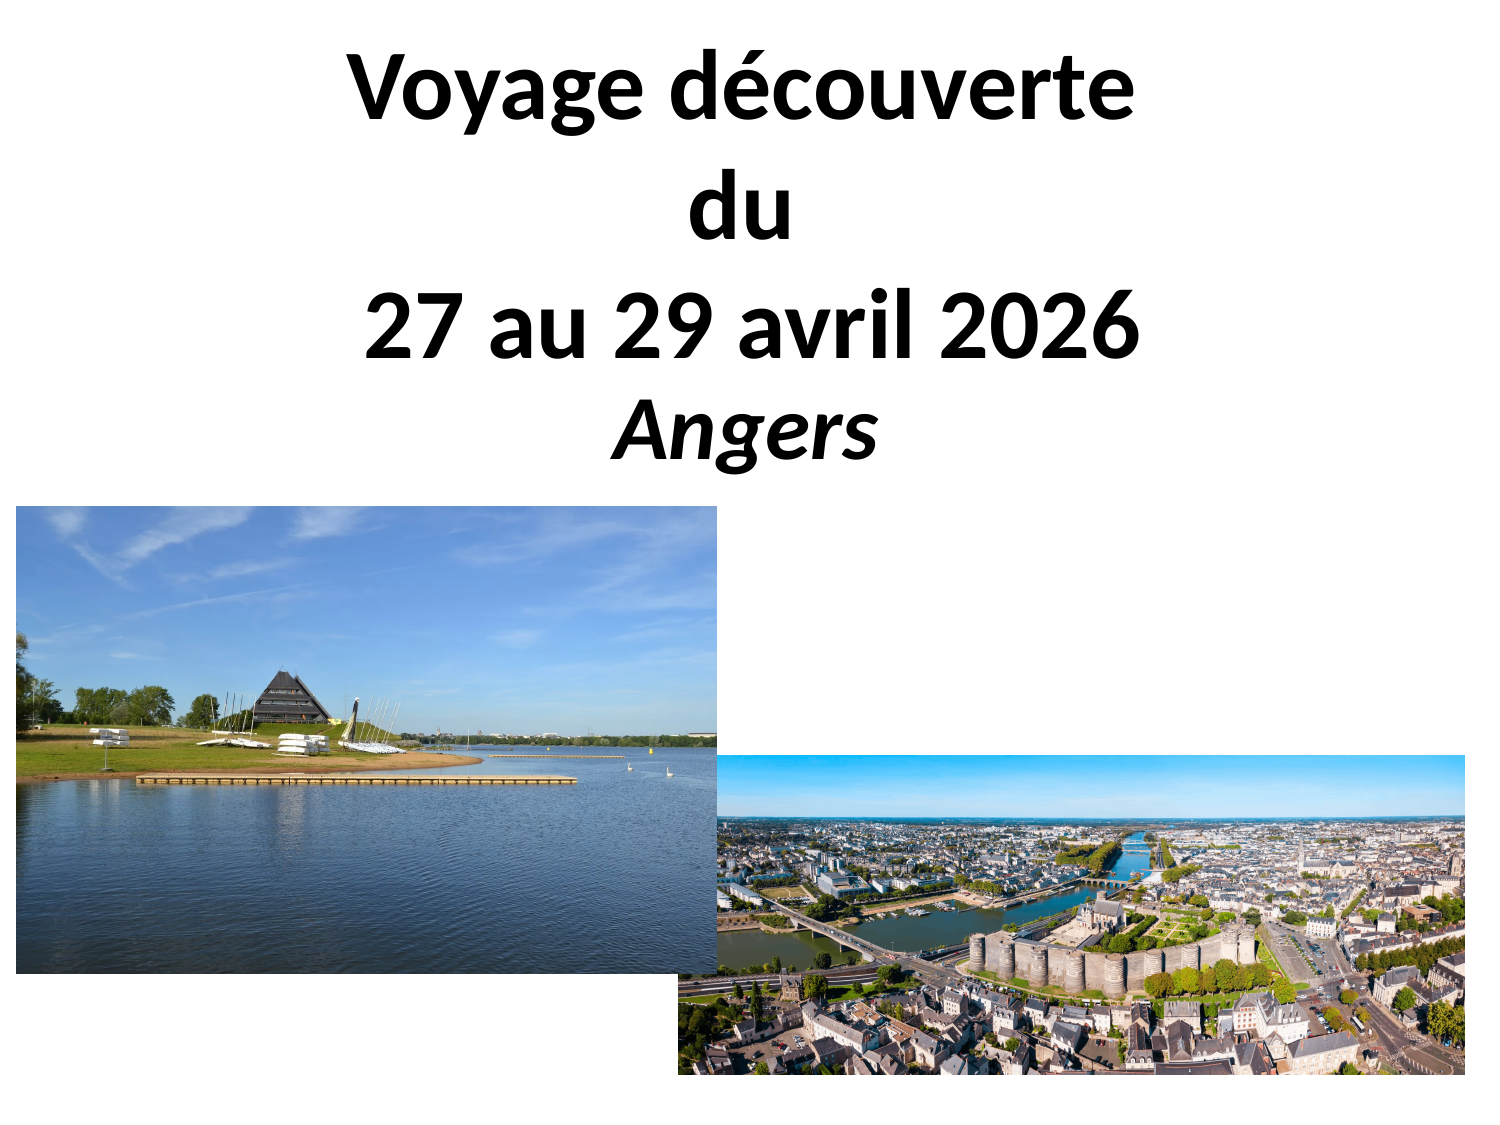

# Voyage découverte du 27 au 29 avril 2026
Angers